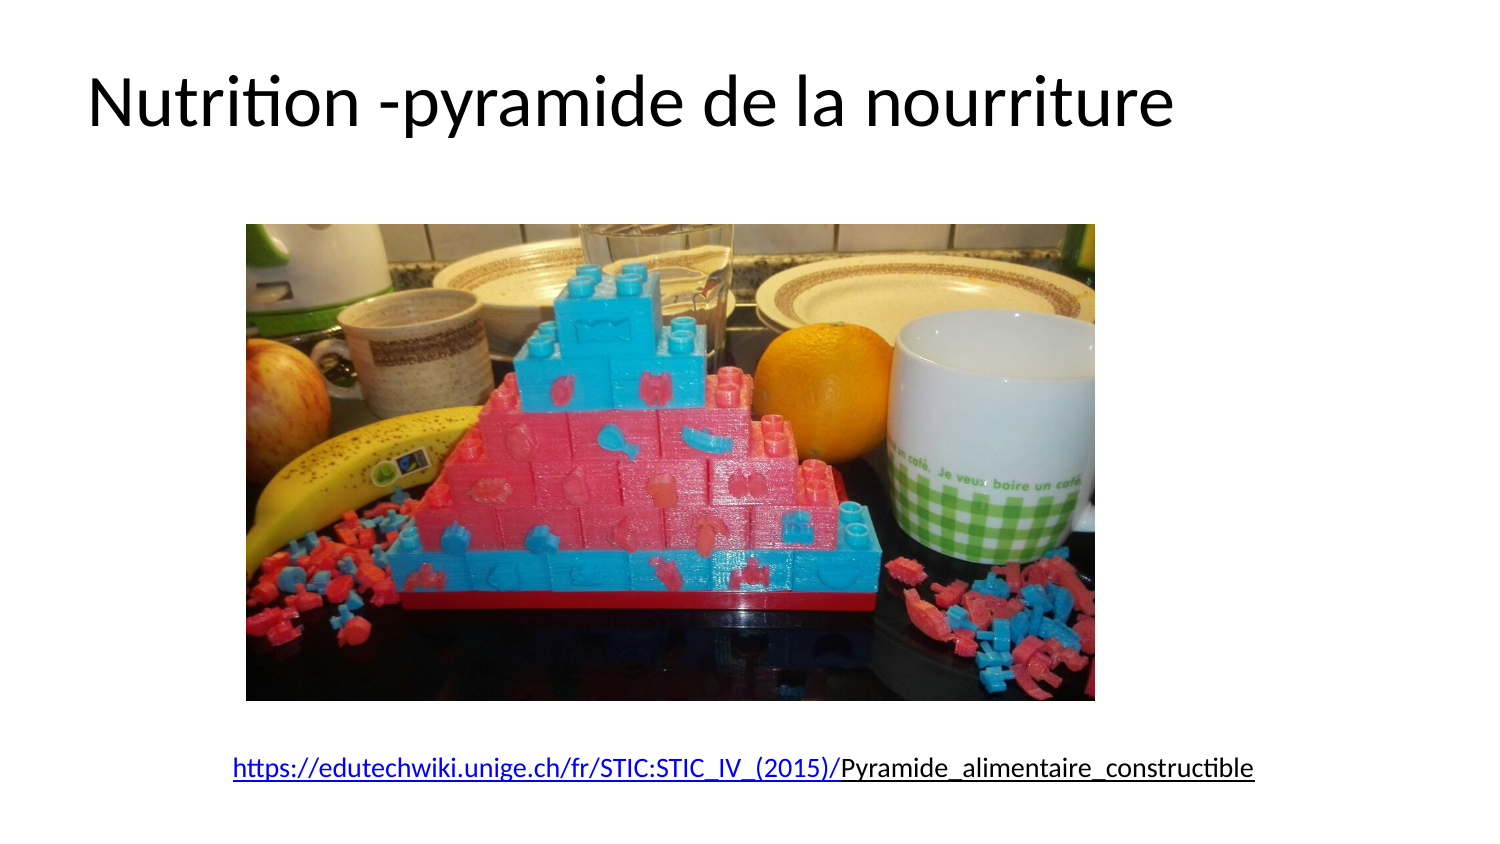

# Nutrition -pyramide de la nourriture
https://edutechwiki.unige.ch/fr/STIC:STIC_IV_(2015)/Pyramide_alimentaire_constructible